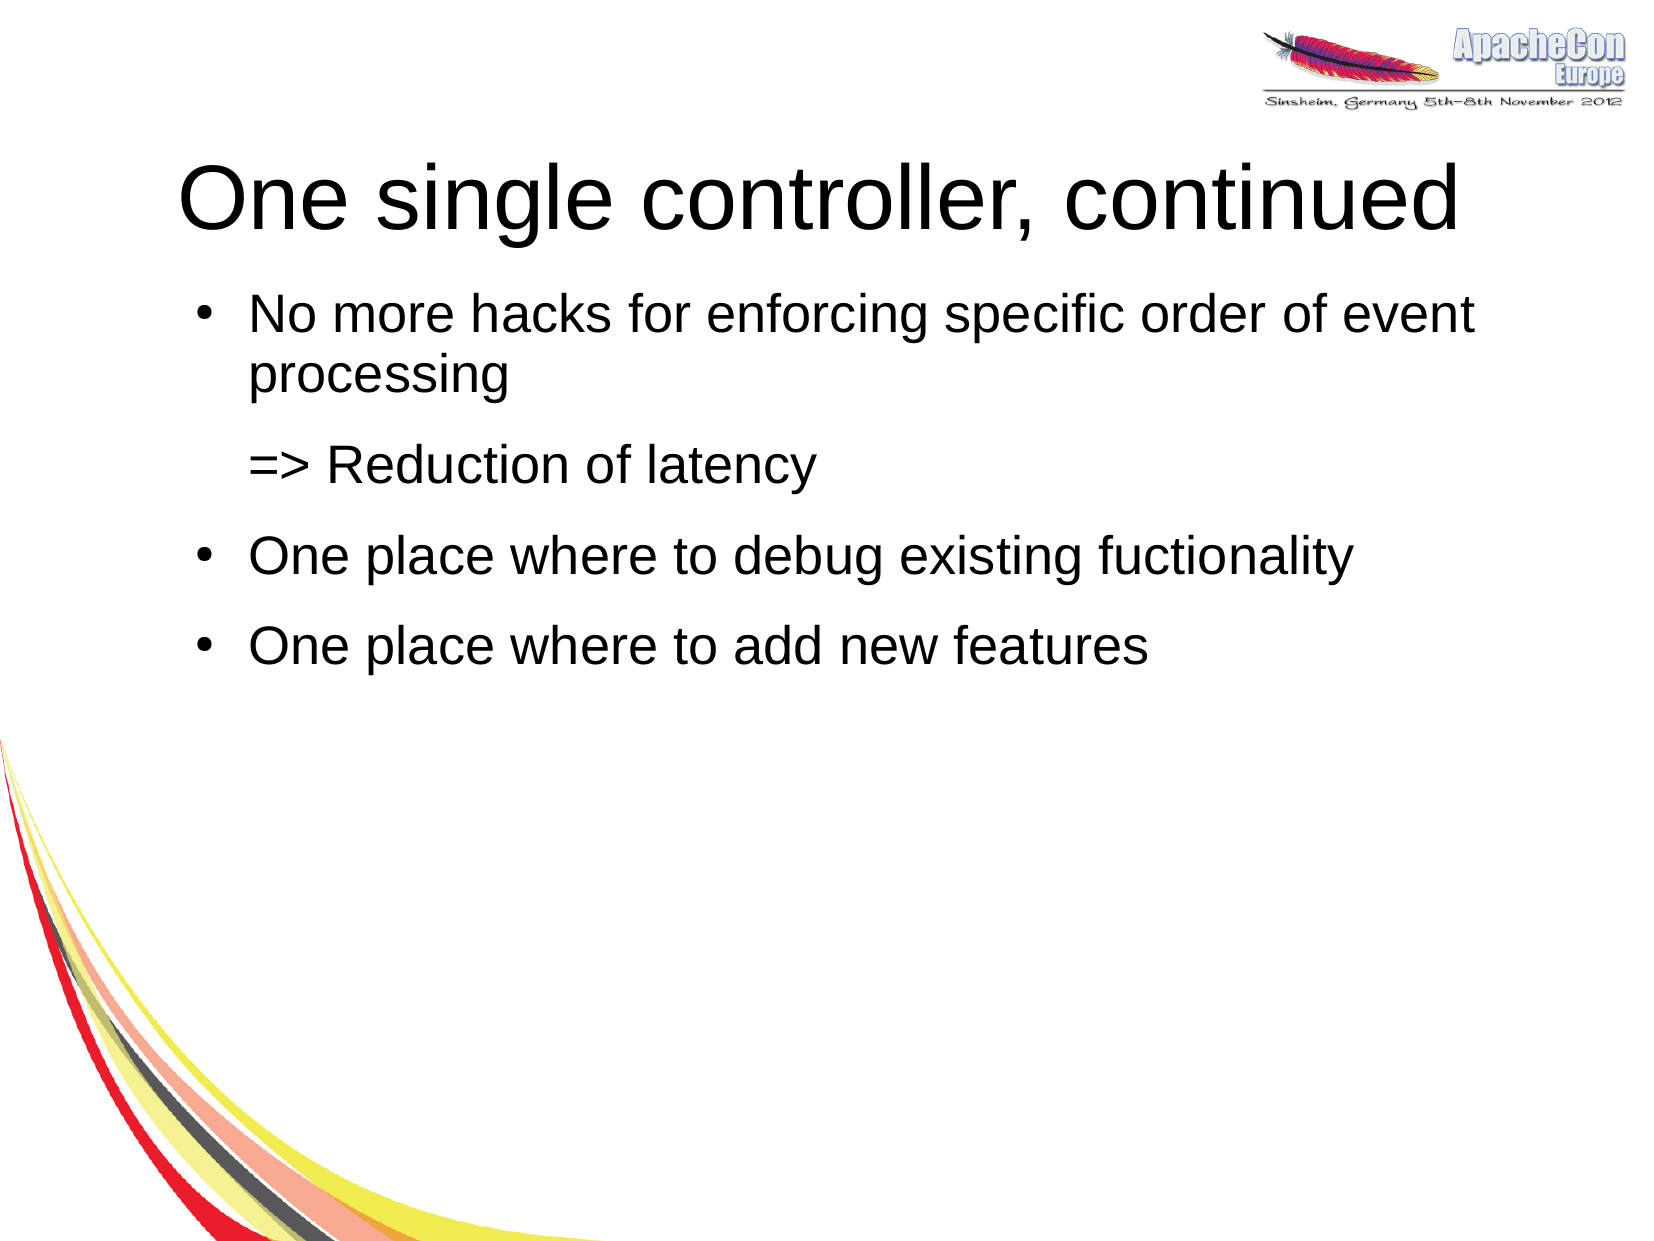

# One single controller, continued
No more hacks for enforcing specific order of event processing
=> Reduction of latency
One place where to debug existing fuctionality
One place where to add new features